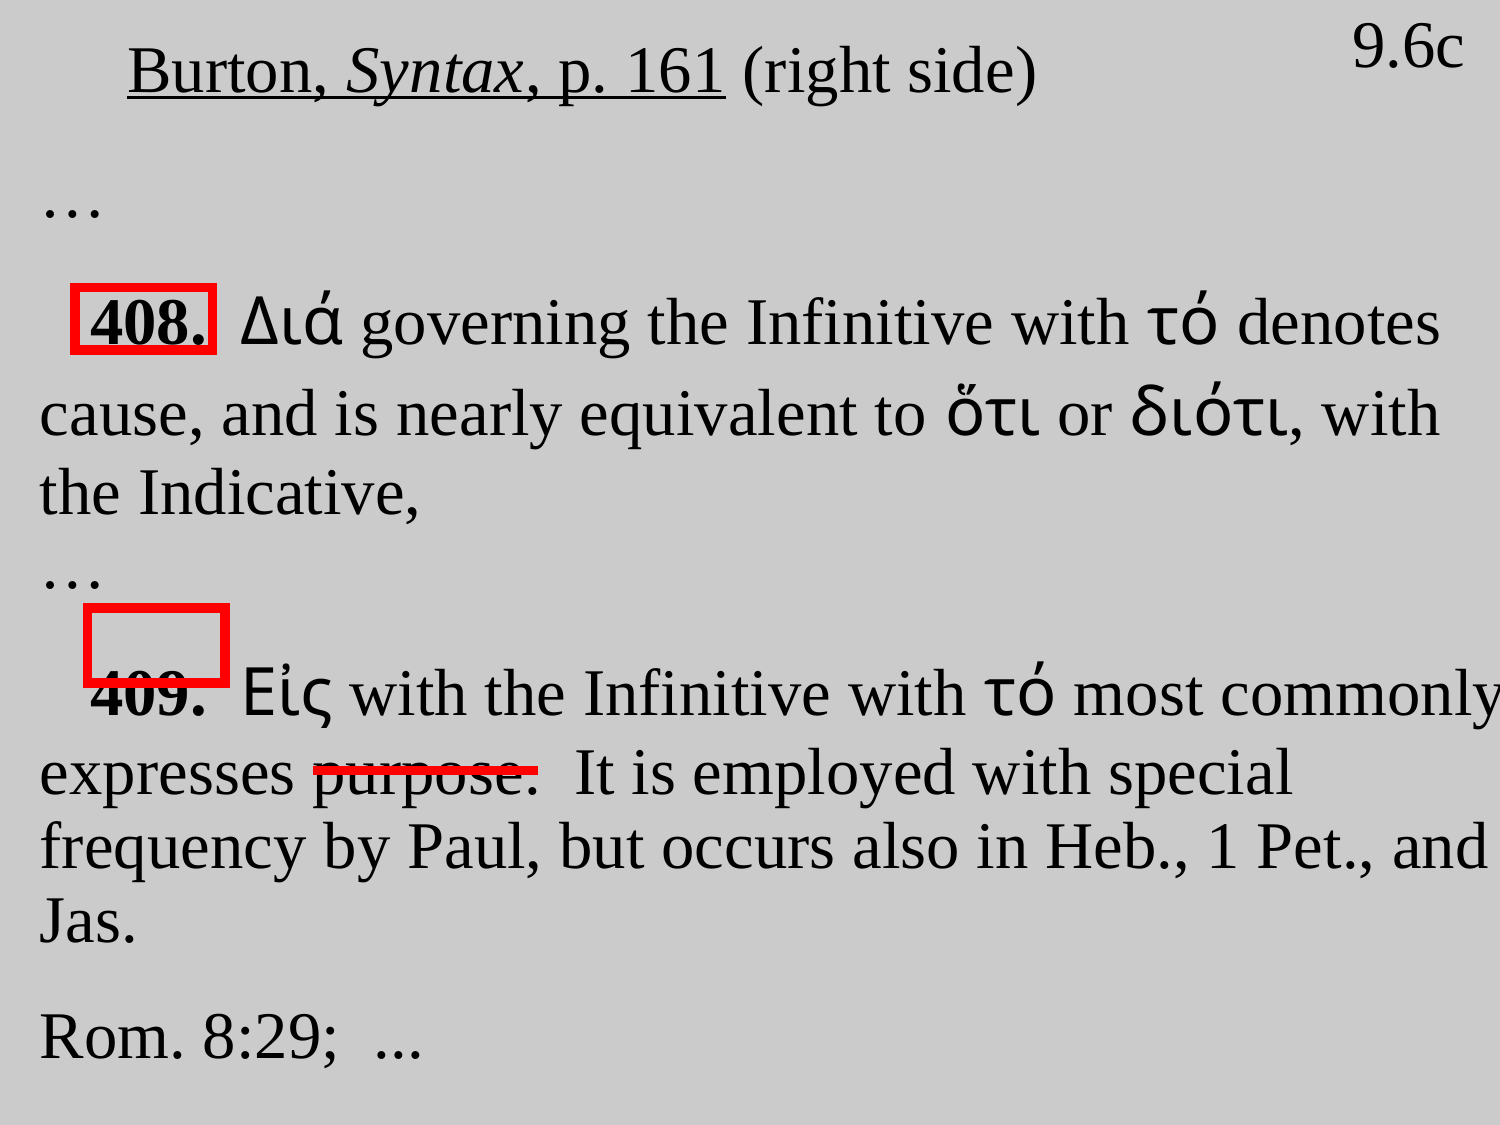

9.6c
Burton, Syntax, p. 161 (right side)
…
 408. Διά governing the Infinitive with τό denotes cause, and is nearly equivalent to ὅτι or διότι, with the Indicative,
…
 409. Εἰς with the Infinitive with τό most commonly expresses purpose. It is employed with special frequency by Paul, but occurs also in Heb., 1 Pet., and Jas.
Rom. 8:29; ...